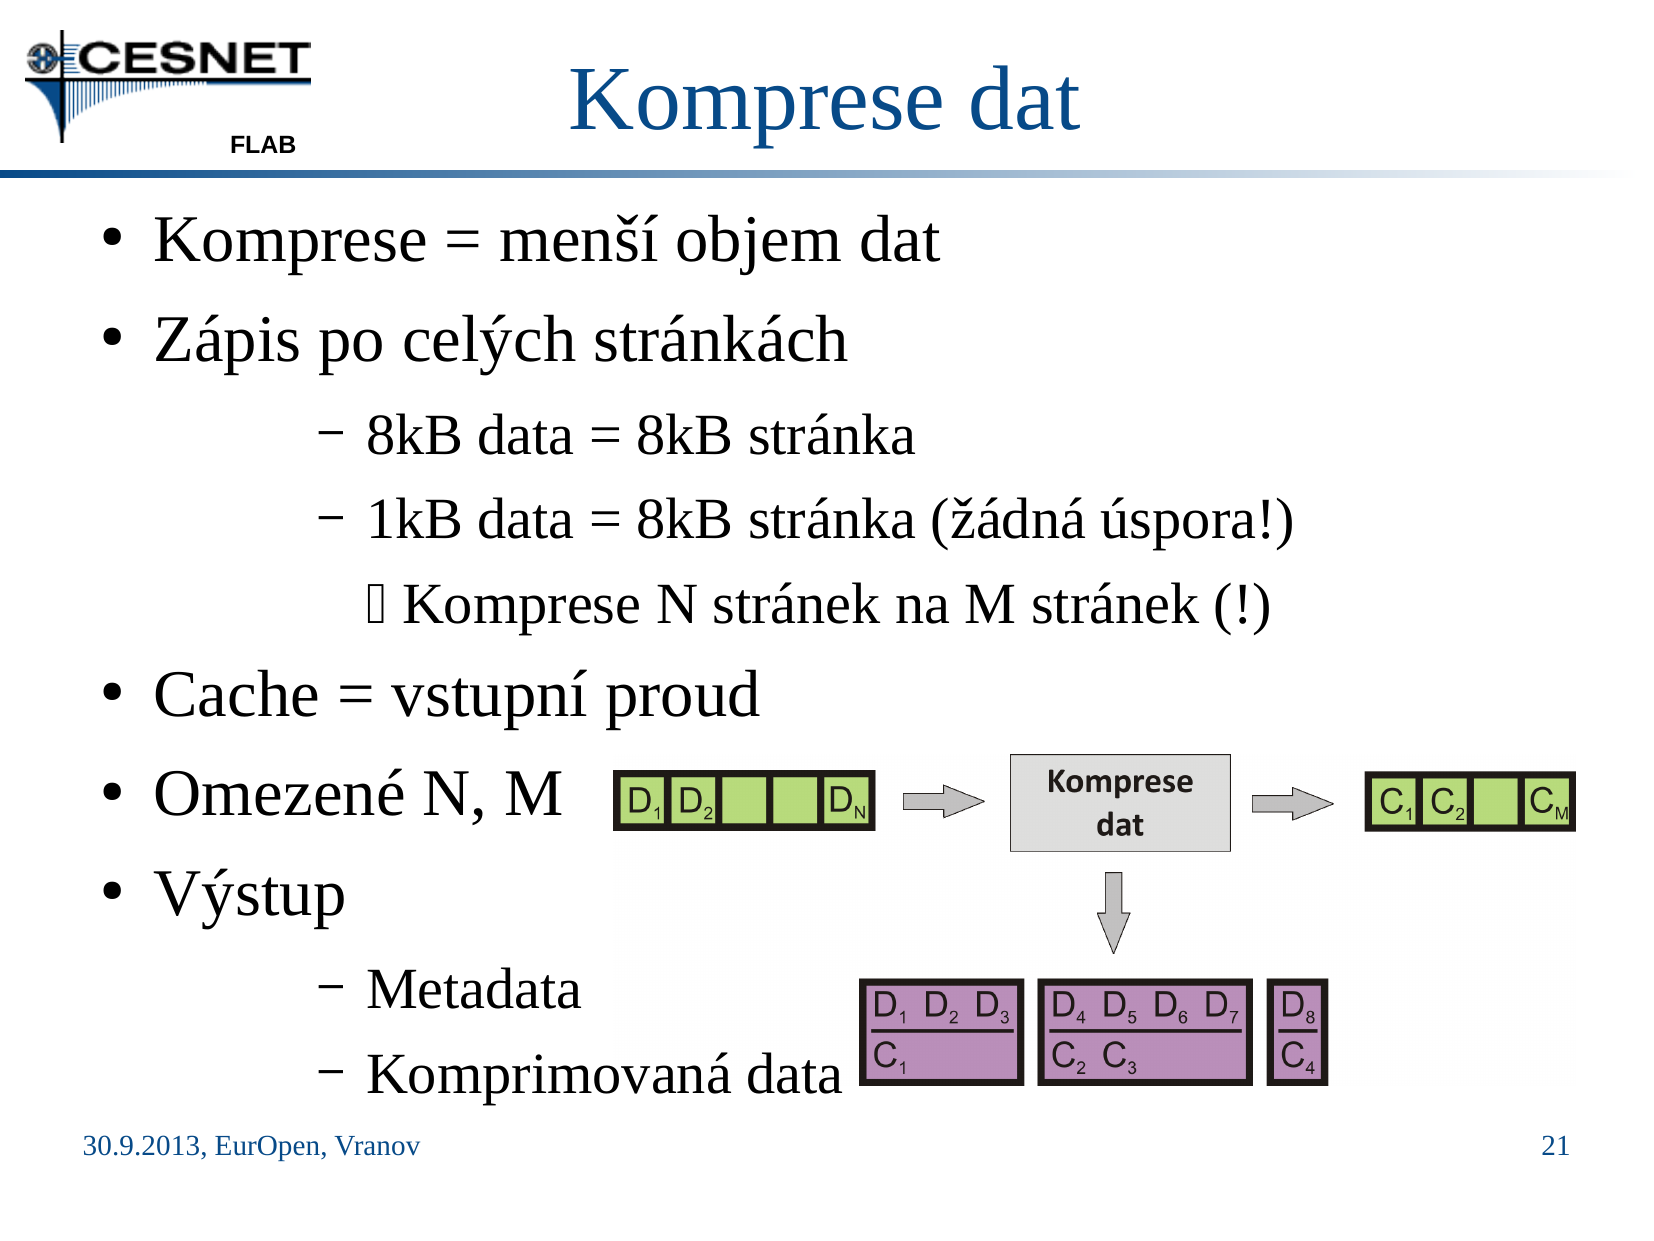

# Komprese dat
Komprese = menší objem dat
Zápis po celých stránkách
8kB data = 8kB stránka
1kB data = 8kB stránka (žádná úspora!)
" Komprese N stránek na M stránek (!)
Cache = vstupní proud
Omezené N, M
Výstup
Metadata
Komprimovaná data
30.9.2013, EurOpen, Vranov
21